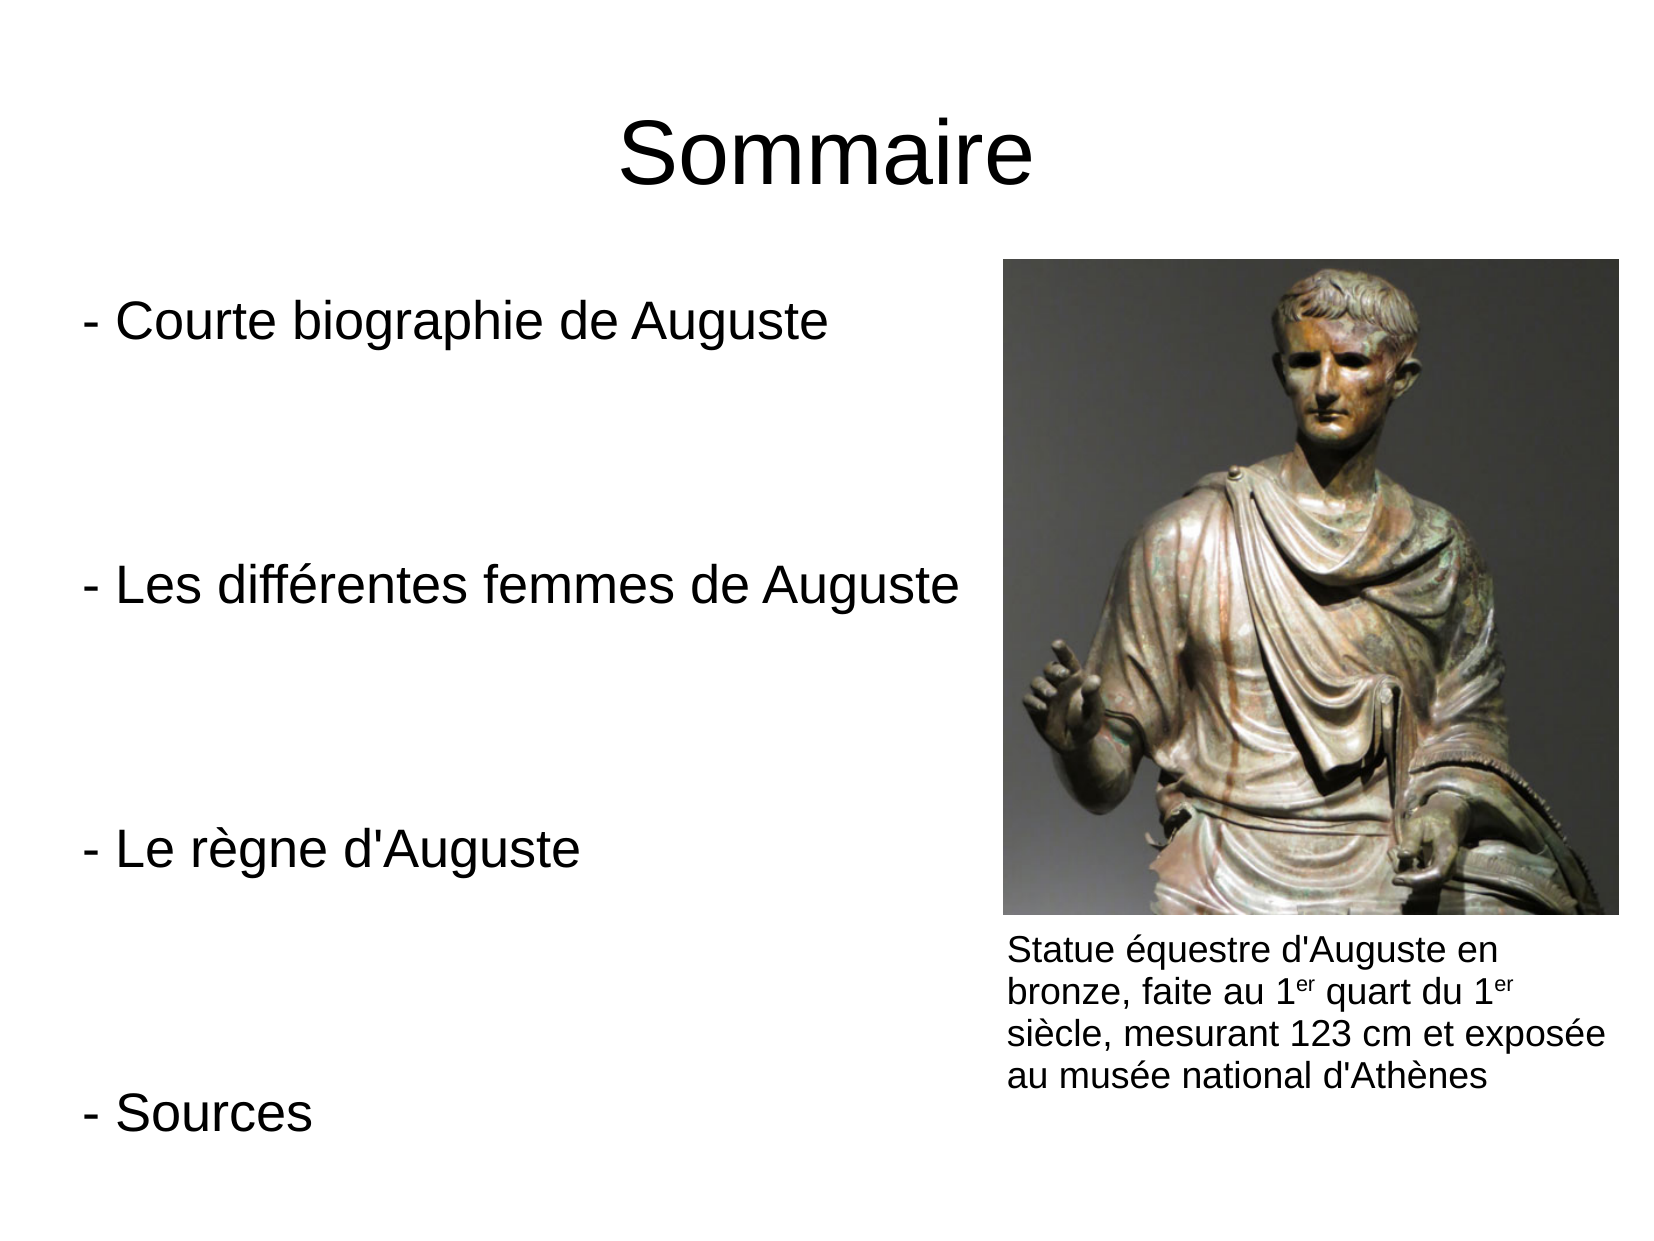

# Sommaire
- Courte biographie de Auguste
- Les différentes femmes de Auguste
- Le règne d'Auguste
- Sources
Statue équestre d'Auguste en bronze, faite au 1er quart du 1er siècle, mesurant 123 cm et exposée au musée national d'Athènes